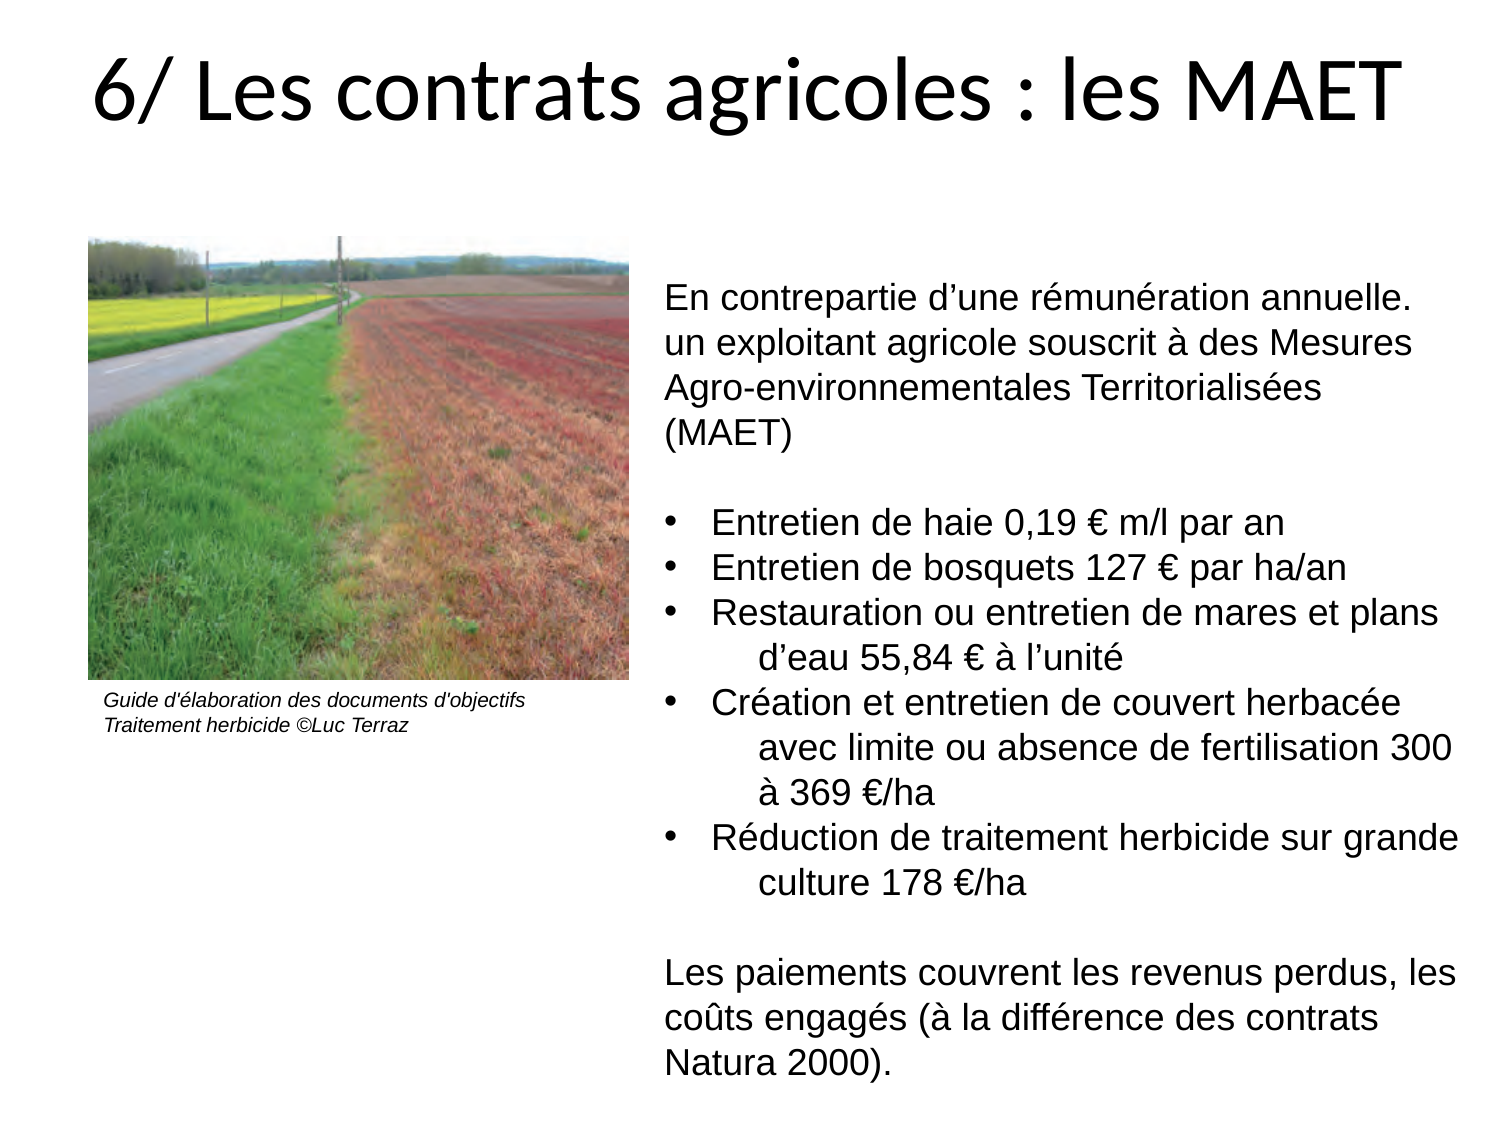

# 6/ Les contrats agricoles : les MAET
En contrepartie d’une rémunération annuelle. un exploitant agricole souscrit à des Mesures Agro-environnementales Territorialisées (MAET)
Entretien de haie 0,19 € m/l par an
Entretien de bosquets 127 € par ha/an
Restauration ou entretien de mares et plans d’eau 55,84 € à l’unité
Création et entretien de couvert herbacée avec limite ou absence de fertilisation 300 à 369 €/ha
Réduction de traitement herbicide sur grande culture 178 €/ha
Les paiements couvrent les revenus perdus, les
coûts engagés (à la différence des contrats Natura 2000).
Guide d'élaboration des documents d'objectifs
Traitement herbicide ©Luc Terraz